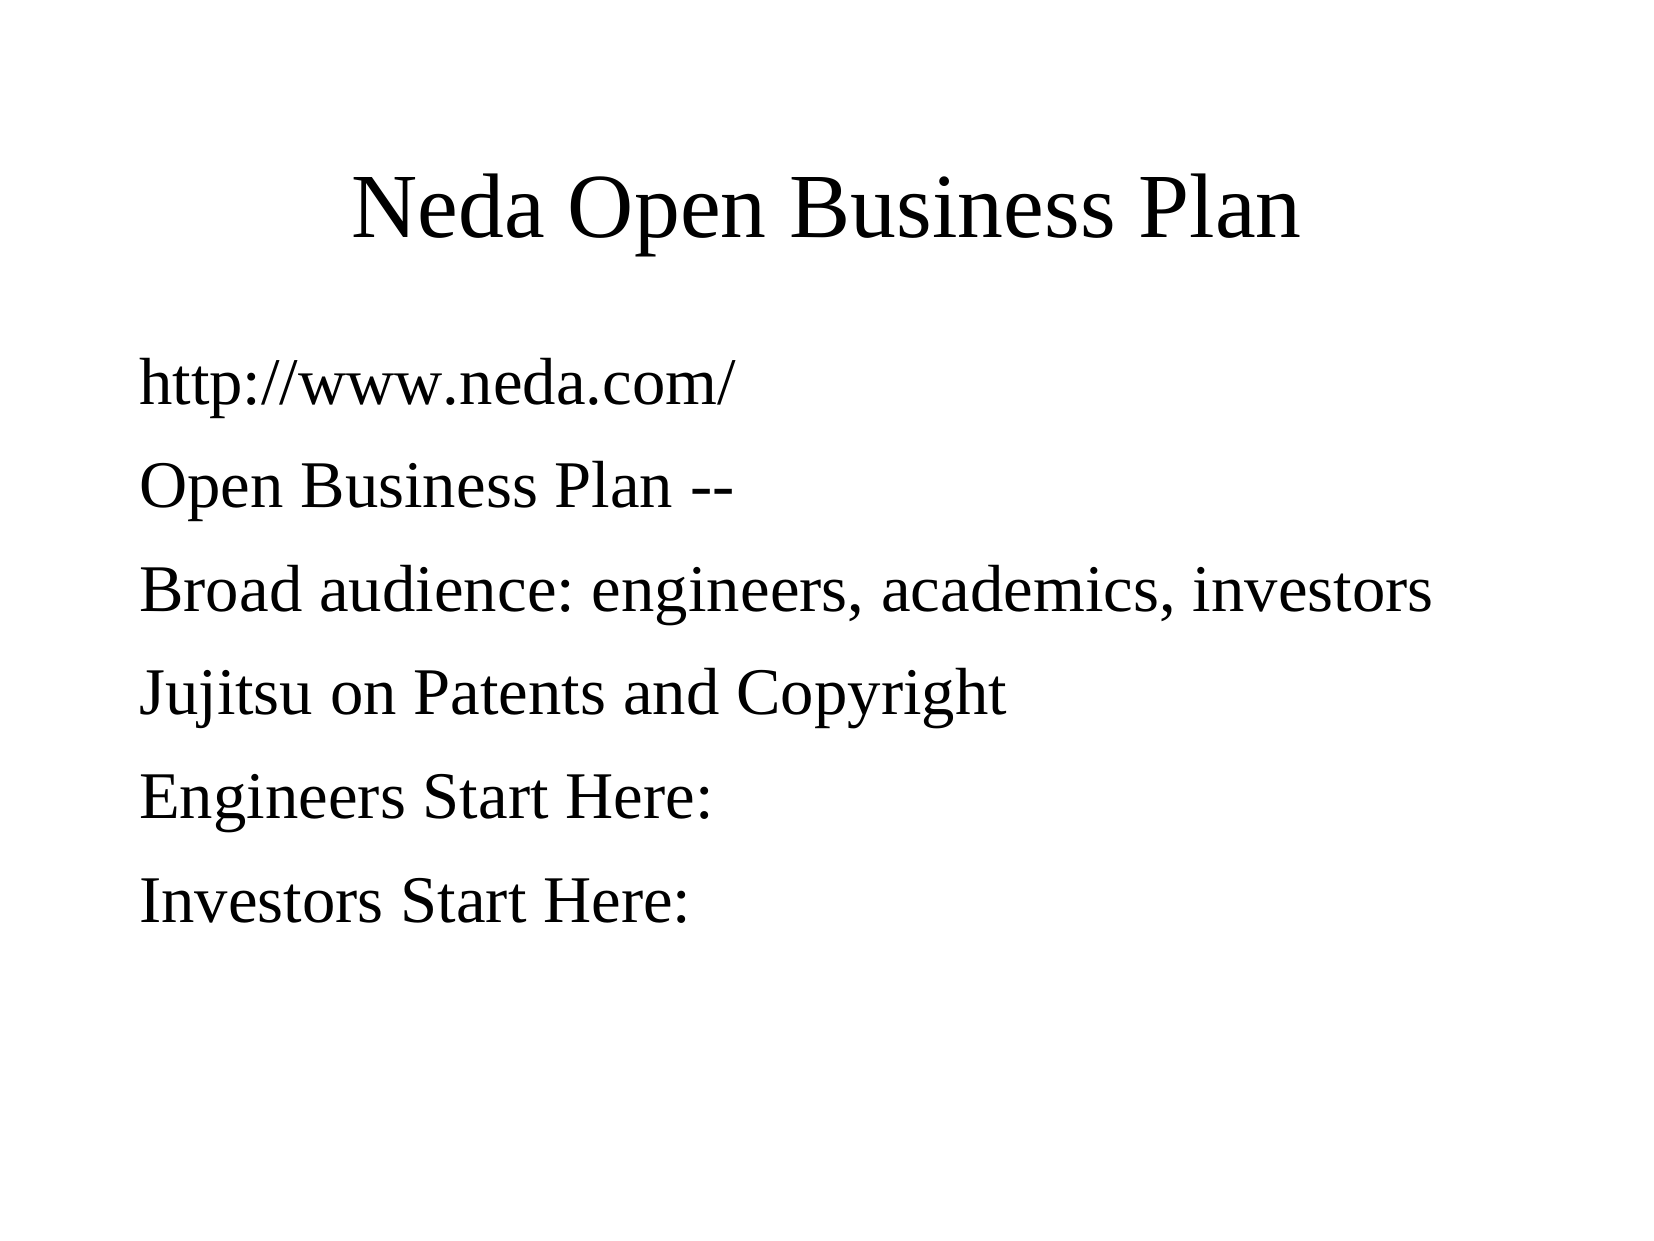

# Neda Open Business Plan
http://www.neda.com/
Open Business Plan --
Broad audience: engineers, academics, investors
Jujitsu on Patents and Copyright
Engineers Start Here:
Investors Start Here: